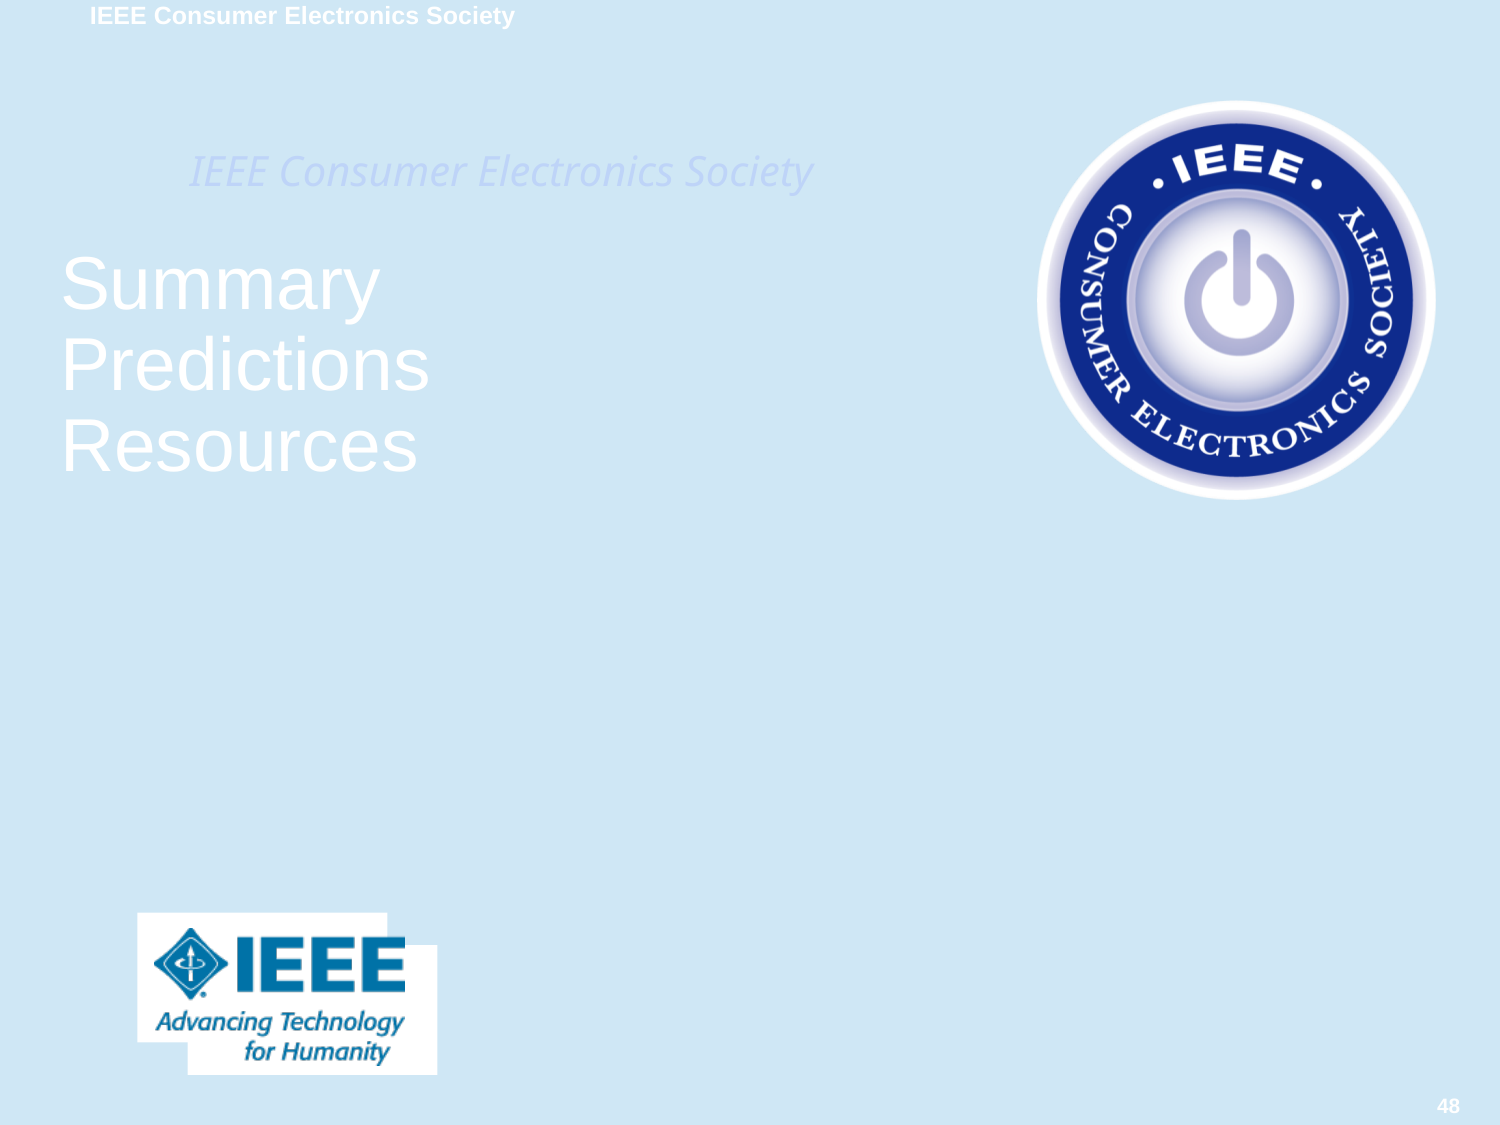

# IEEE Consumer Electronics Society
Summary
Predictions
Resources